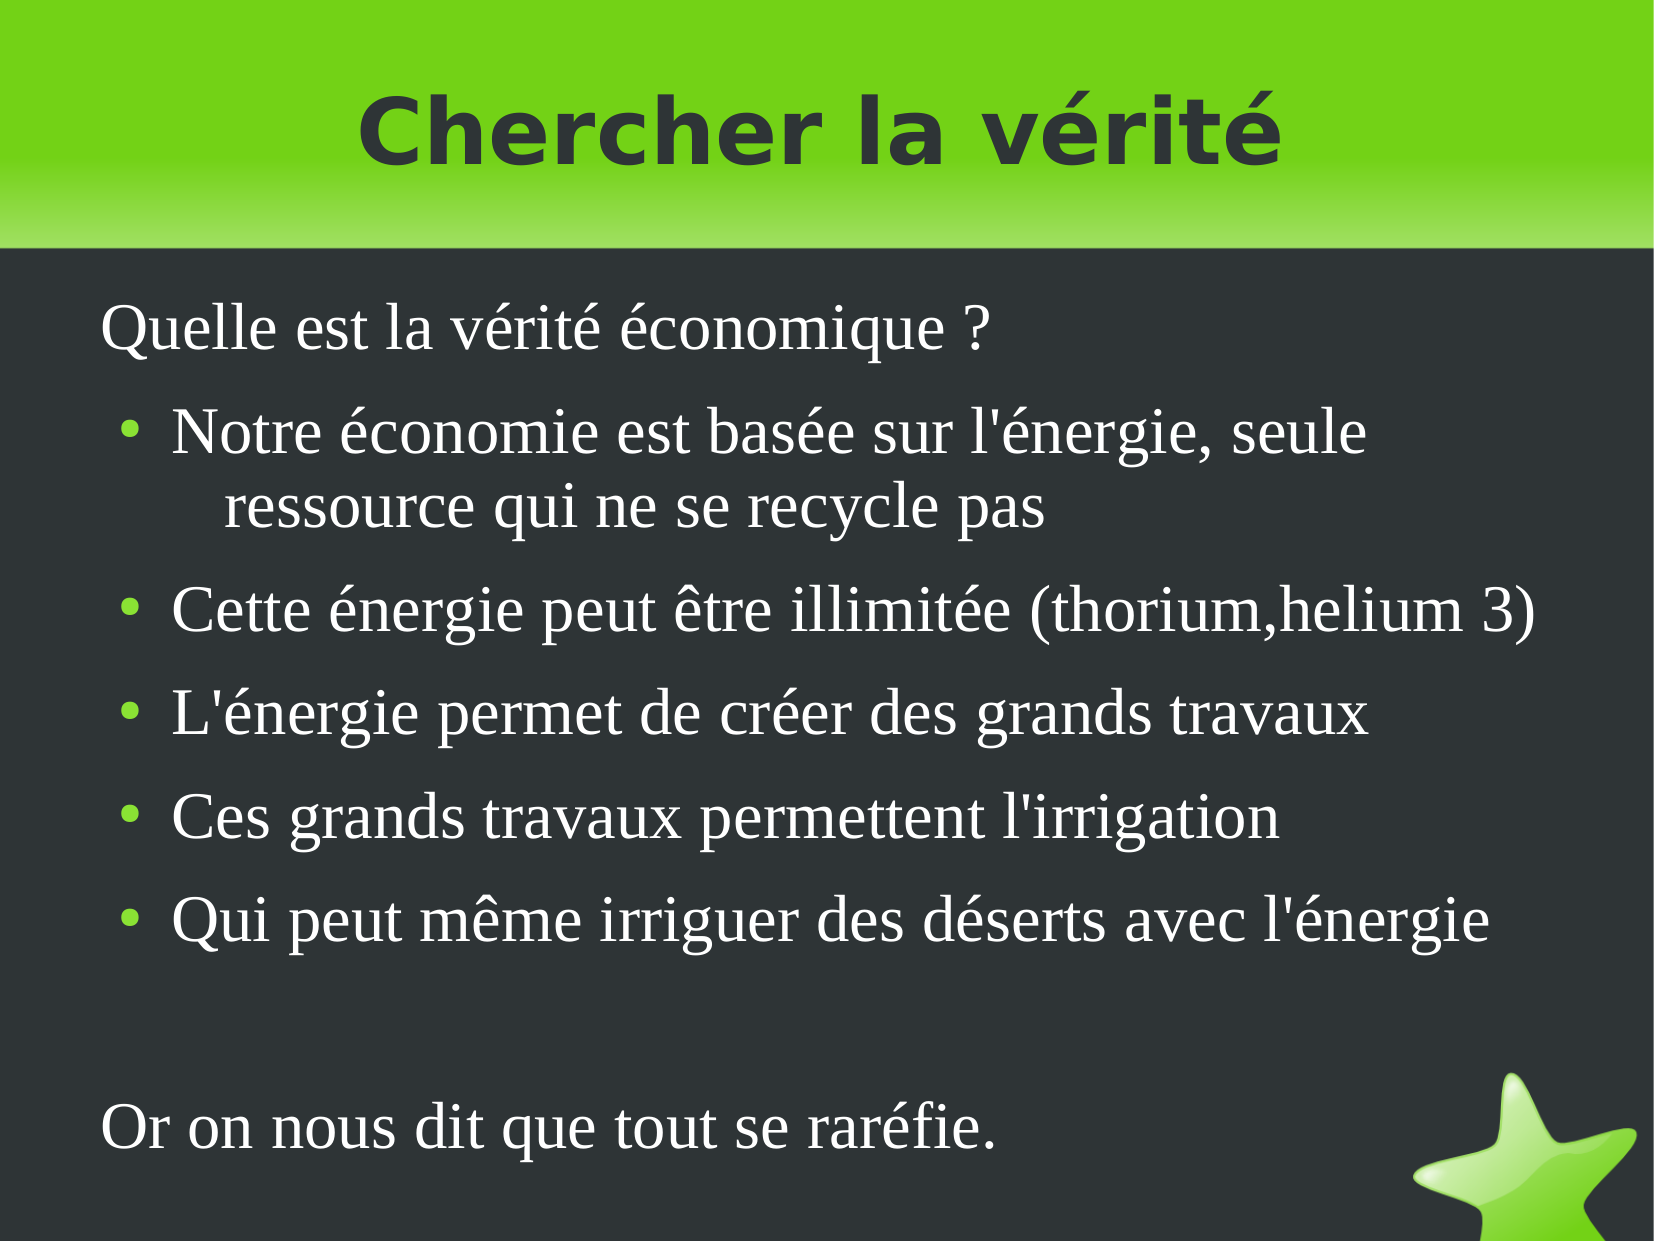

# Chercher la vérité
Quelle est la vérité économique ?
Notre économie est basée sur l'énergie, seule ressource qui ne se recycle pas
Cette énergie peut être illimitée (thorium,helium 3)
L'énergie permet de créer des grands travaux
Ces grands travaux permettent l'irrigation
Qui peut même irriguer des déserts avec l'énergie
Or on nous dit que tout se raréfie.